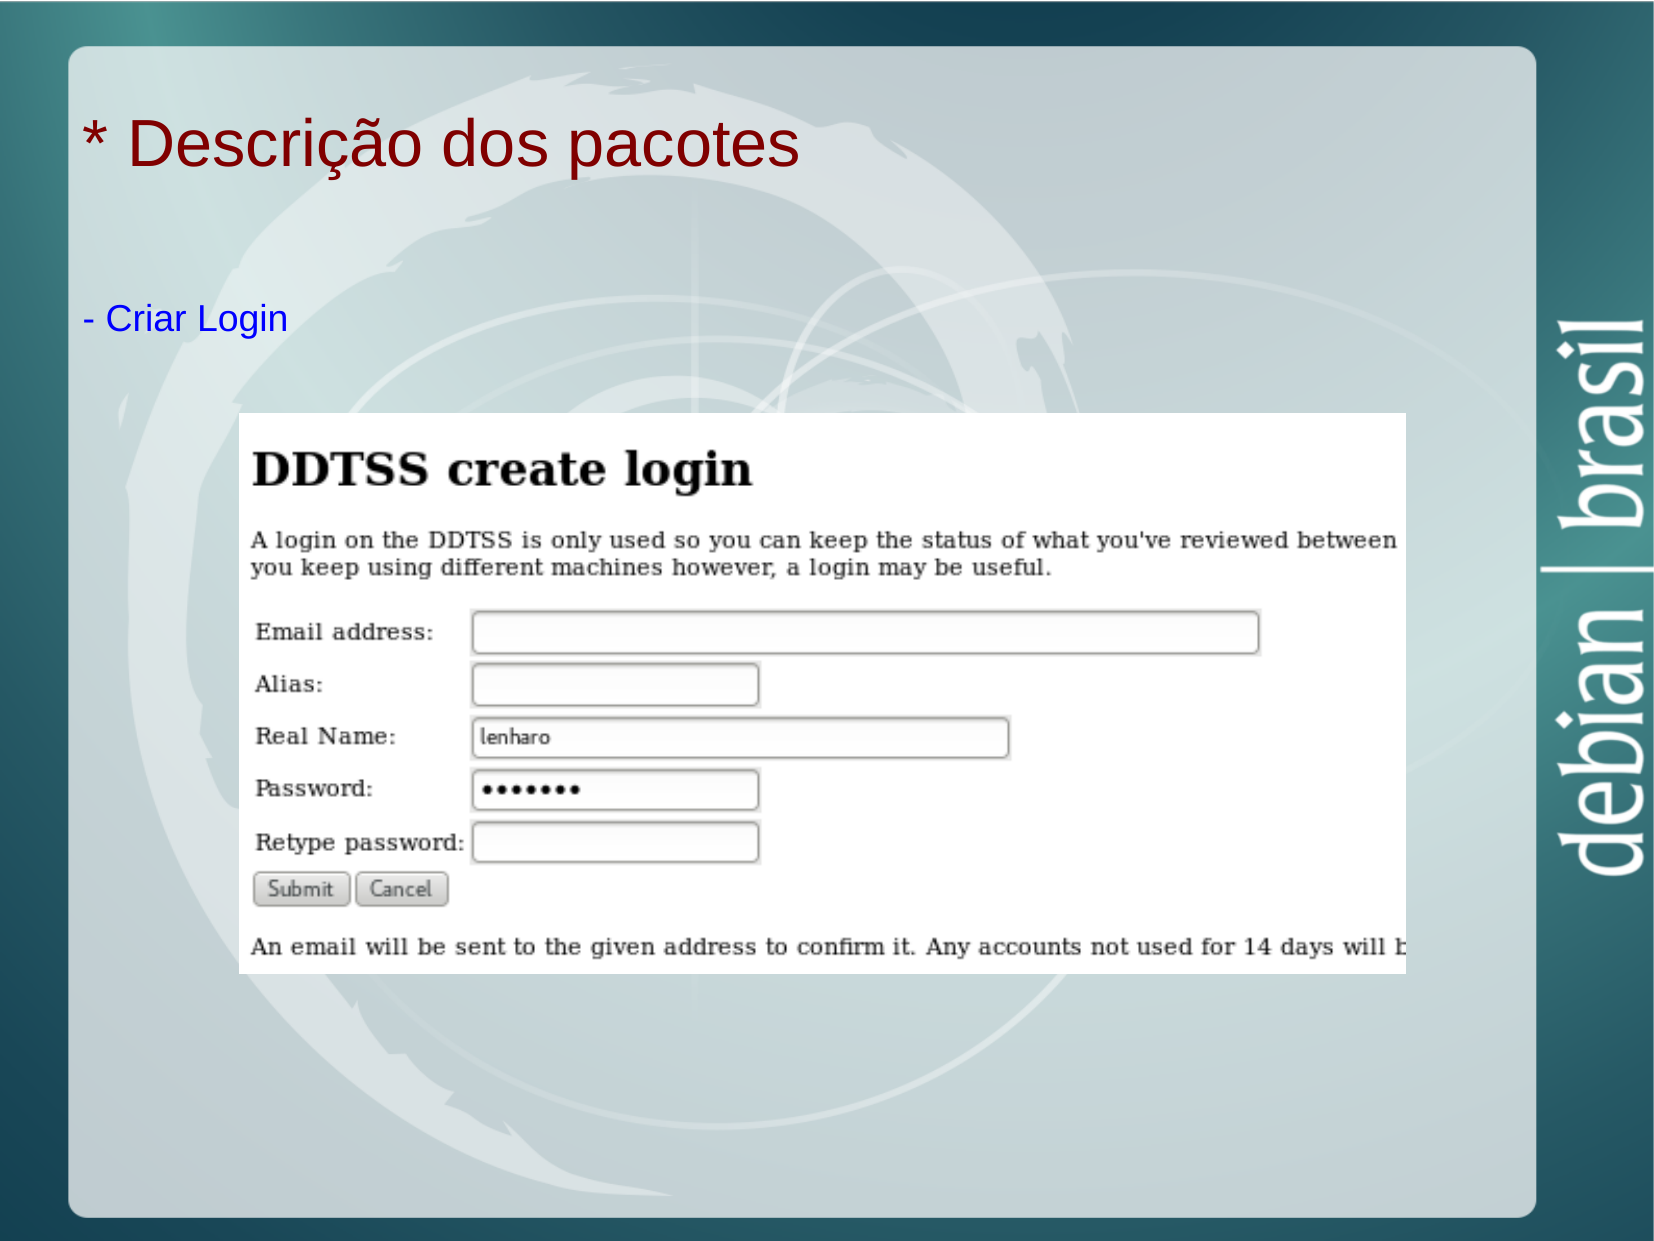

# * Descrição dos pacotes - Criar Login